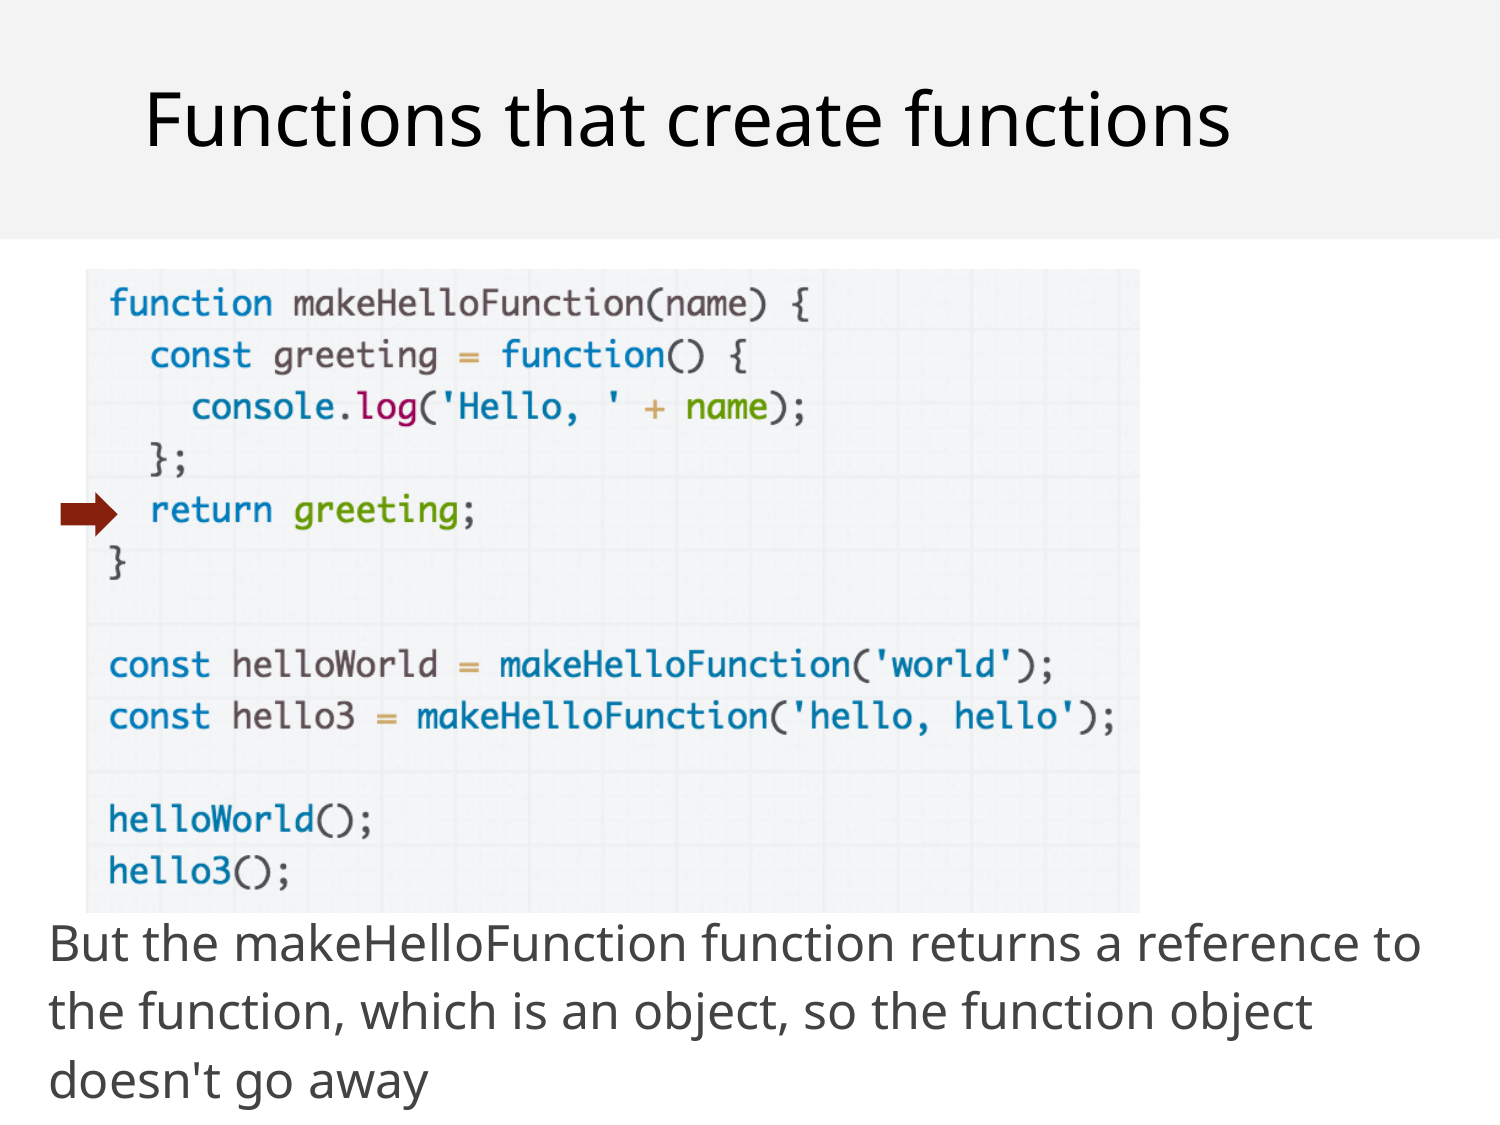

# Functions that create functions
But the makeHelloFunction function returns a reference to the function, which is an object, so the function object doesn't go away